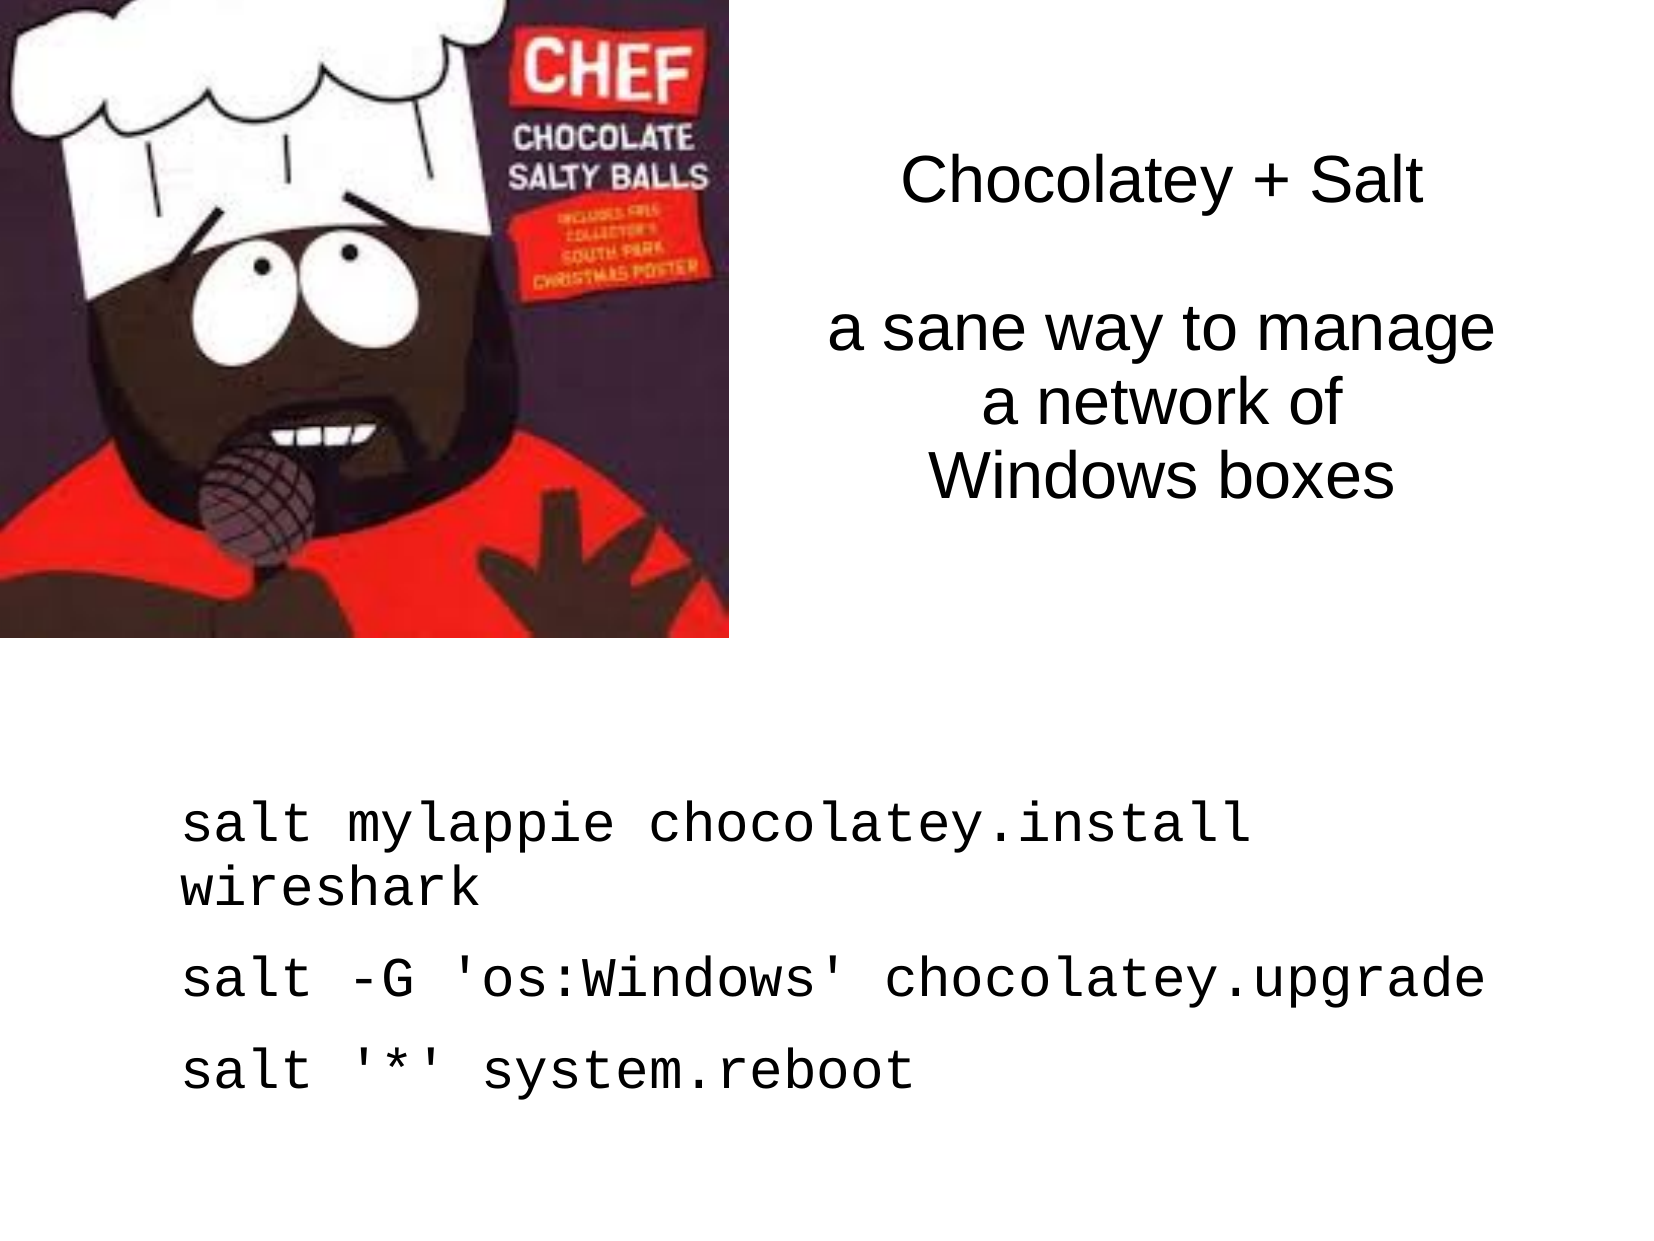

Chocolatey + Salt
a sane way to manage
a network of
Windows boxes
# salt mylappie chocolatey.install wireshark
salt -G 'os:Windows' chocolatey.upgrade
salt '*' system.reboot